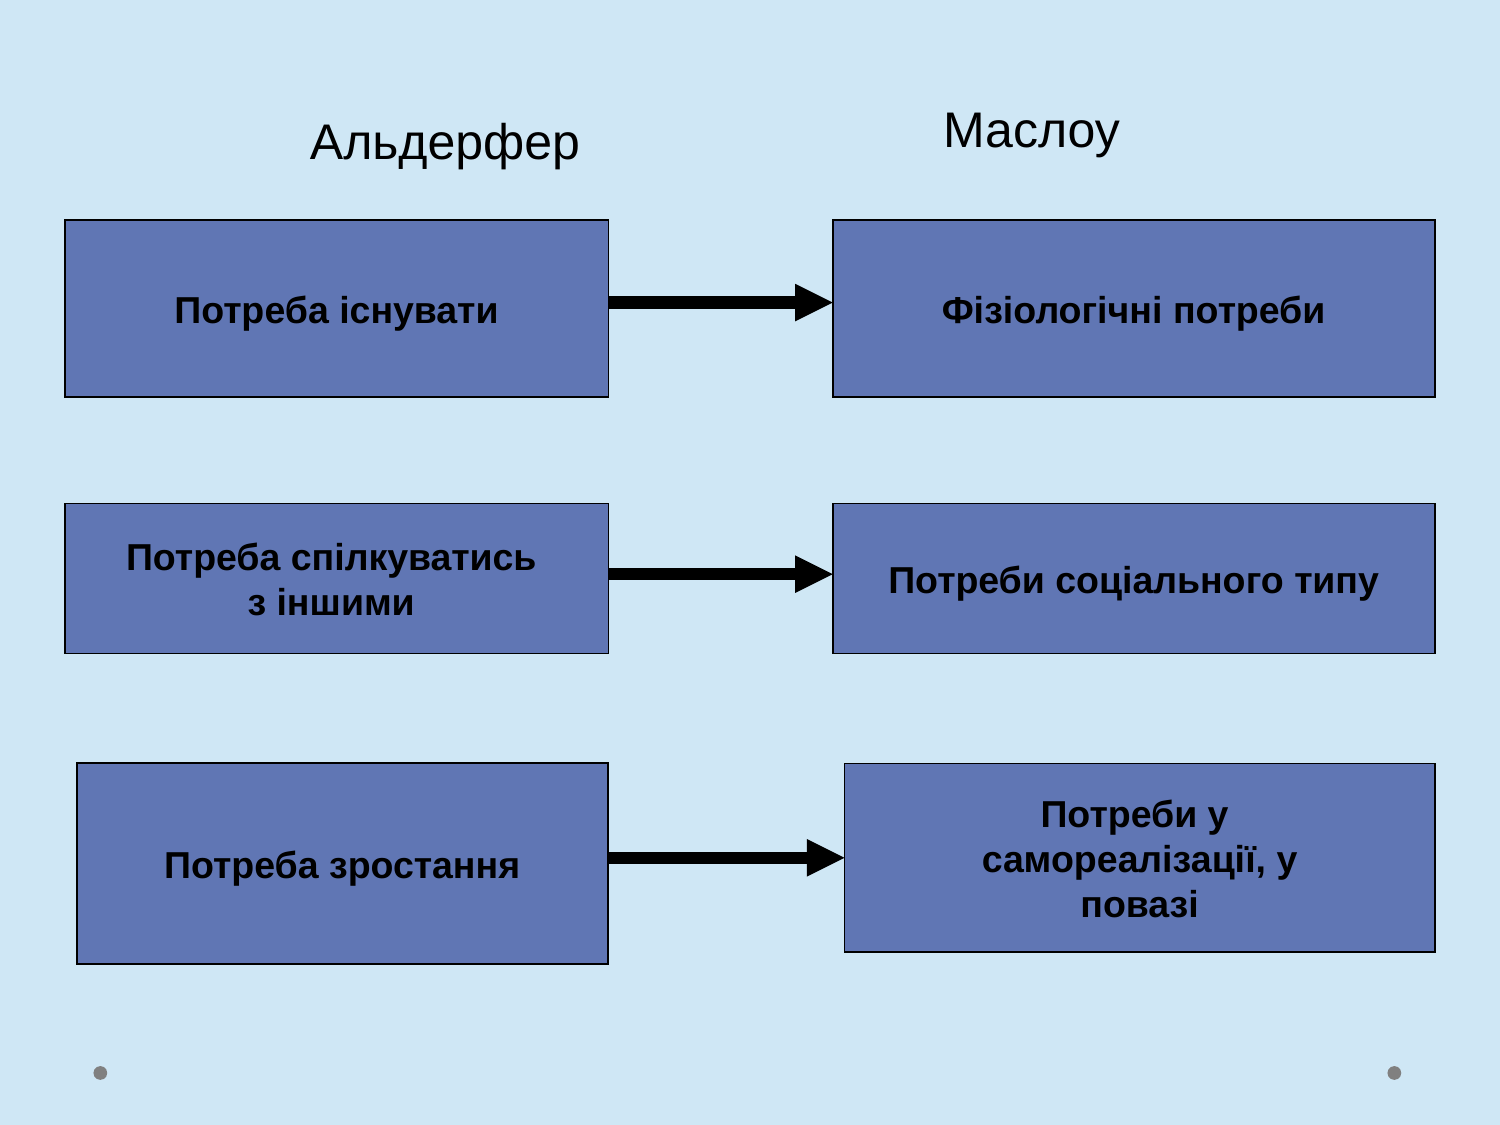

Маслоу
Альдерфер
Потреба існувати
Фізіологічні потреби
Потреба спілкуватись
з іншими
Потреби соціального типу
Потреба зростання
Потреби у
самореалізації, у
повазі